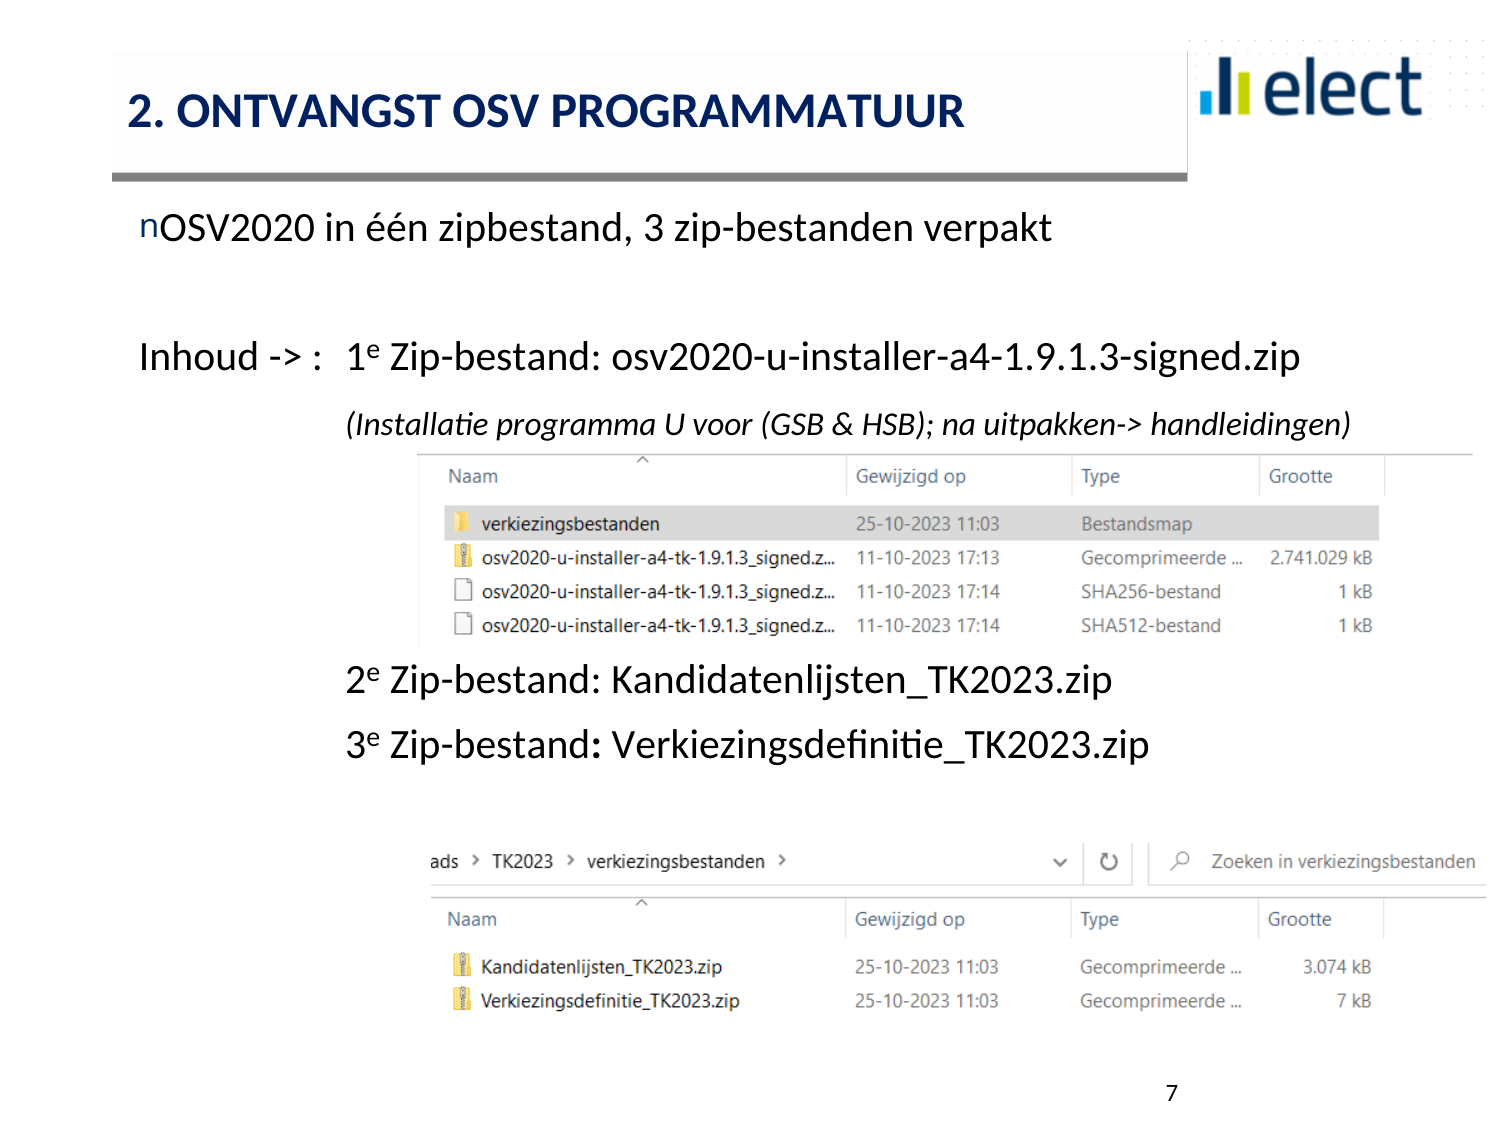

# 2. Ontvangst van de OSV programma’s Planning
2. ONTVANGST OSV PROGRAMMATUUR
OSV2020 in één zipbestand, 3 zip-bestanden verpakt
Inhoud -> :	1e Zip-bestand: osv2020-u-installer-a4-1.9.1.3-signed.zip
		(Installatie programma U voor (GSB & HSB); na uitpakken-> handleidingen)
		2e Zip-bestand: Kandidatenlijsten_TK2023.zip
		3e Zip-bestand: Verkiezingsdefinitie_TK2023.zip